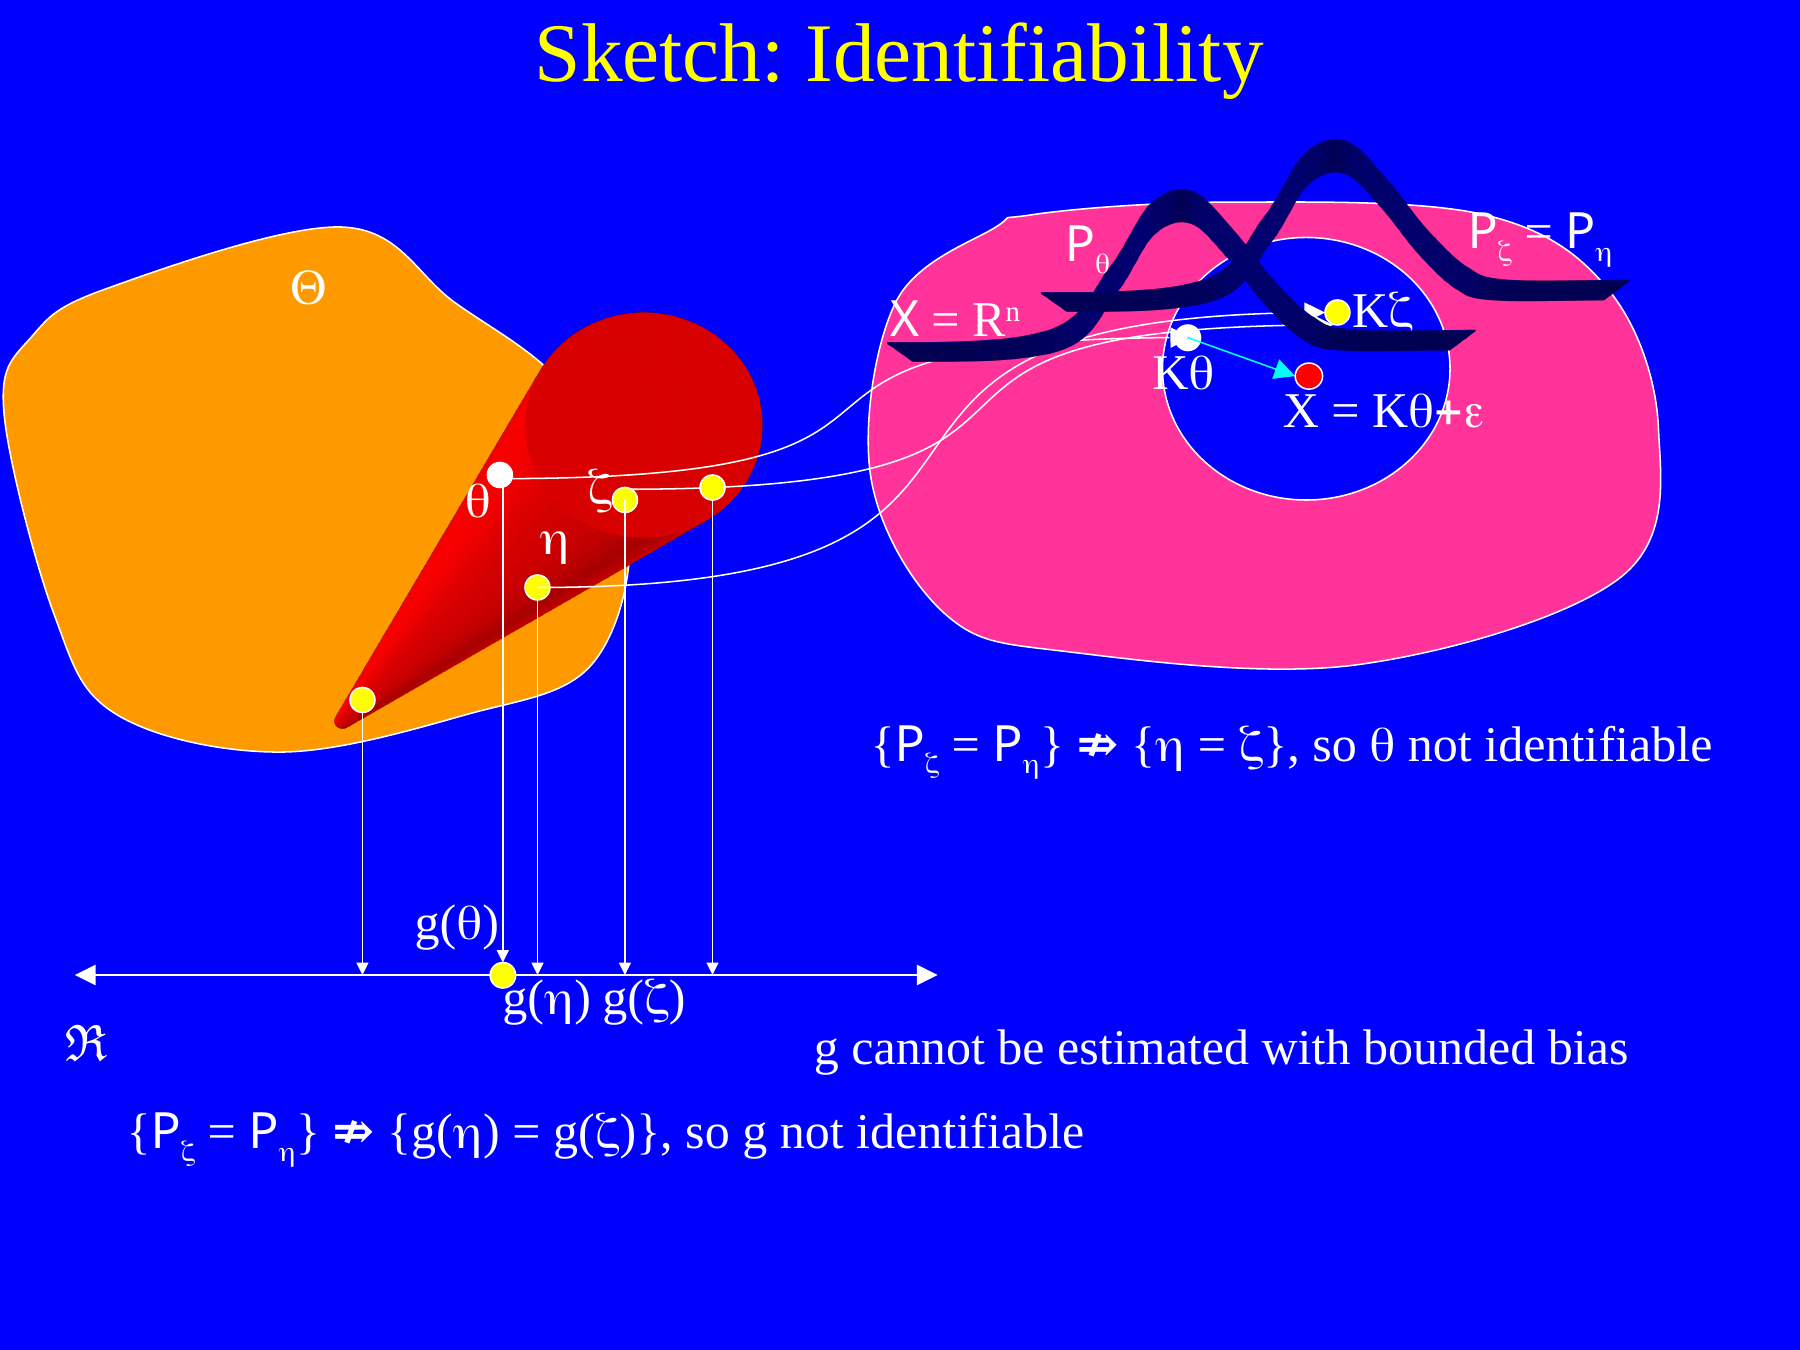

# Sketch: Identifiability
P = P
P
X = Rn

K
K
X = K


g()
g()

g()
{P = P} ⇏ { = }, so  not identifiable
ℜ
g cannot be estimated with bounded bias
{P = P} ⇏ {g() = g()}, so g not identifiable